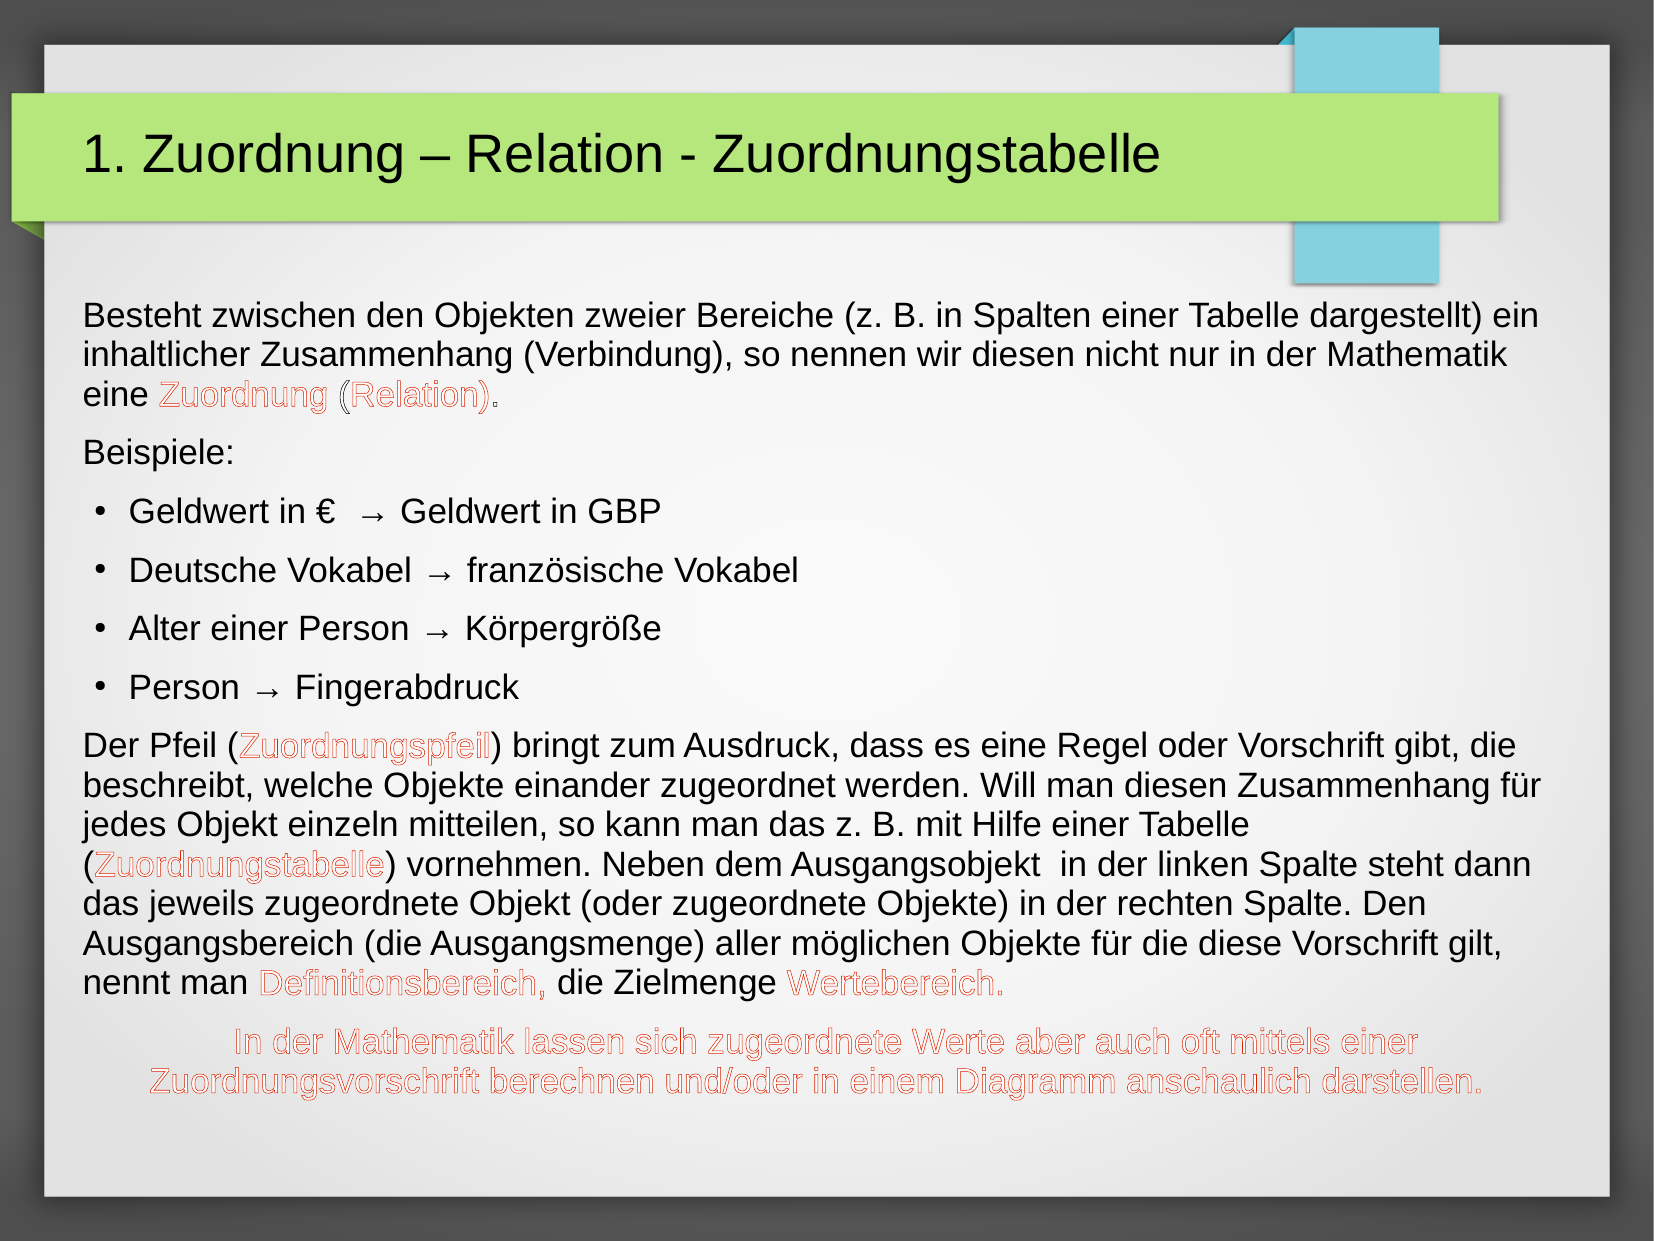

# 1. Zuordnung – Relation - Zuordnungstabelle
Besteht zwischen den Objekten zweier Bereiche (z. B. in Spalten einer Tabelle dargestellt) ein inhaltlicher Zusammenhang (Verbindung), so nennen wir diesen nicht nur in der Mathematik eine Zuordnung (Relation).
Beispiele:
Geldwert in € → Geldwert in GBP
Deutsche Vokabel → französische Vokabel
Alter einer Person → Körpergröße
Person → Fingerabdruck
Der Pfeil (Zuordnungspfeil) bringt zum Ausdruck, dass es eine Regel oder Vorschrift gibt, die beschreibt, welche Objekte einander zugeordnet werden. Will man diesen Zusammenhang für jedes Objekt einzeln mitteilen, so kann man das z. B. mit Hilfe einer Tabelle (Zuordnungstabelle) vornehmen. Neben dem Ausgangsobjekt in der linken Spalte steht dann das jeweils zugeordnete Objekt (oder zugeordnete Objekte) in der rechten Spalte. Den Ausgangsbereich (die Ausgangsmenge) aller möglichen Objekte für die diese Vorschrift gilt, nennt man Definitionsbereich, die Zielmenge Wertebereich.
In der Mathematik lassen sich zugeordnete Werte aber auch oft mittels einer Zuordnungsvorschrift berechnen und/oder in einem Diagramm anschaulich darstellen.